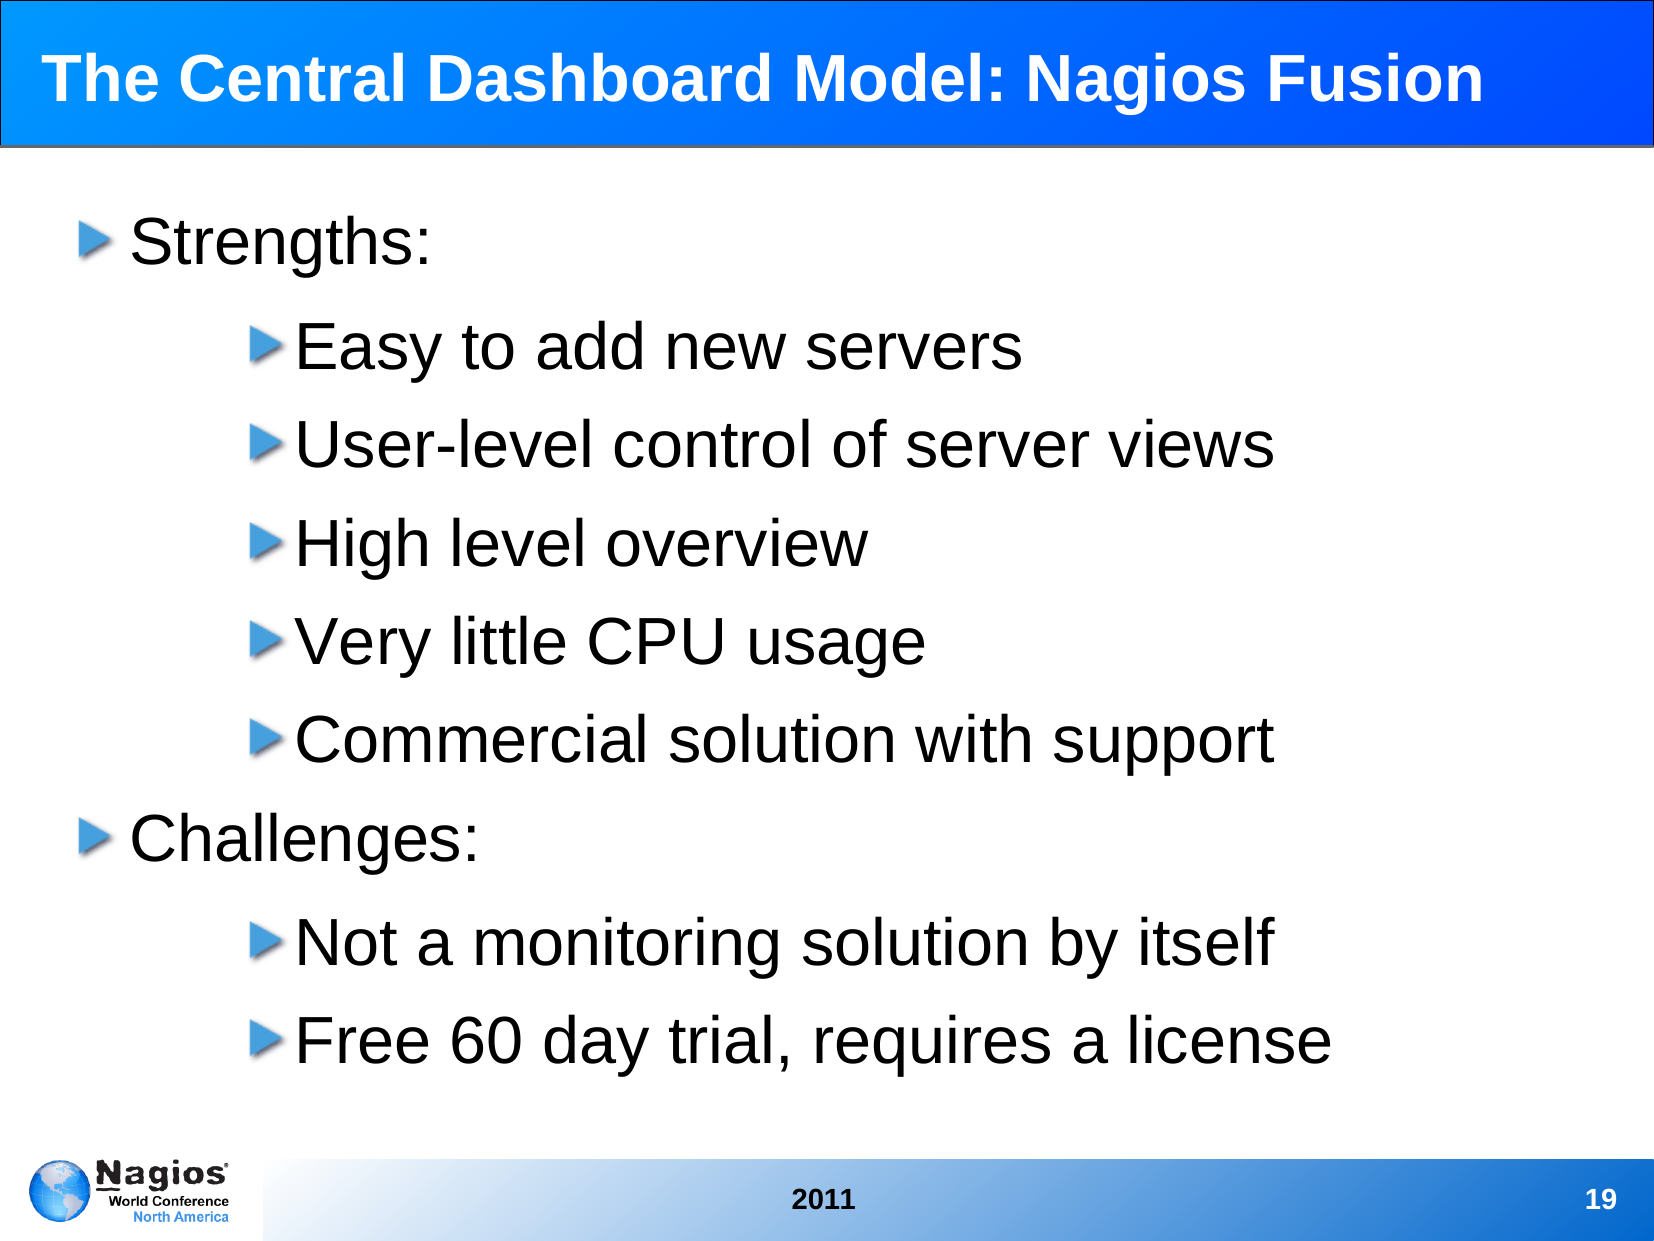

# The Central Dashboard Model: Nagios Fusion
Strengths:
Easy to add new servers
User-level control of server views
High level overview
Very little CPU usage
Commercial solution with support
Challenges:
Not a monitoring solution by itself
Free 60 day trial, requires a license
2011
19